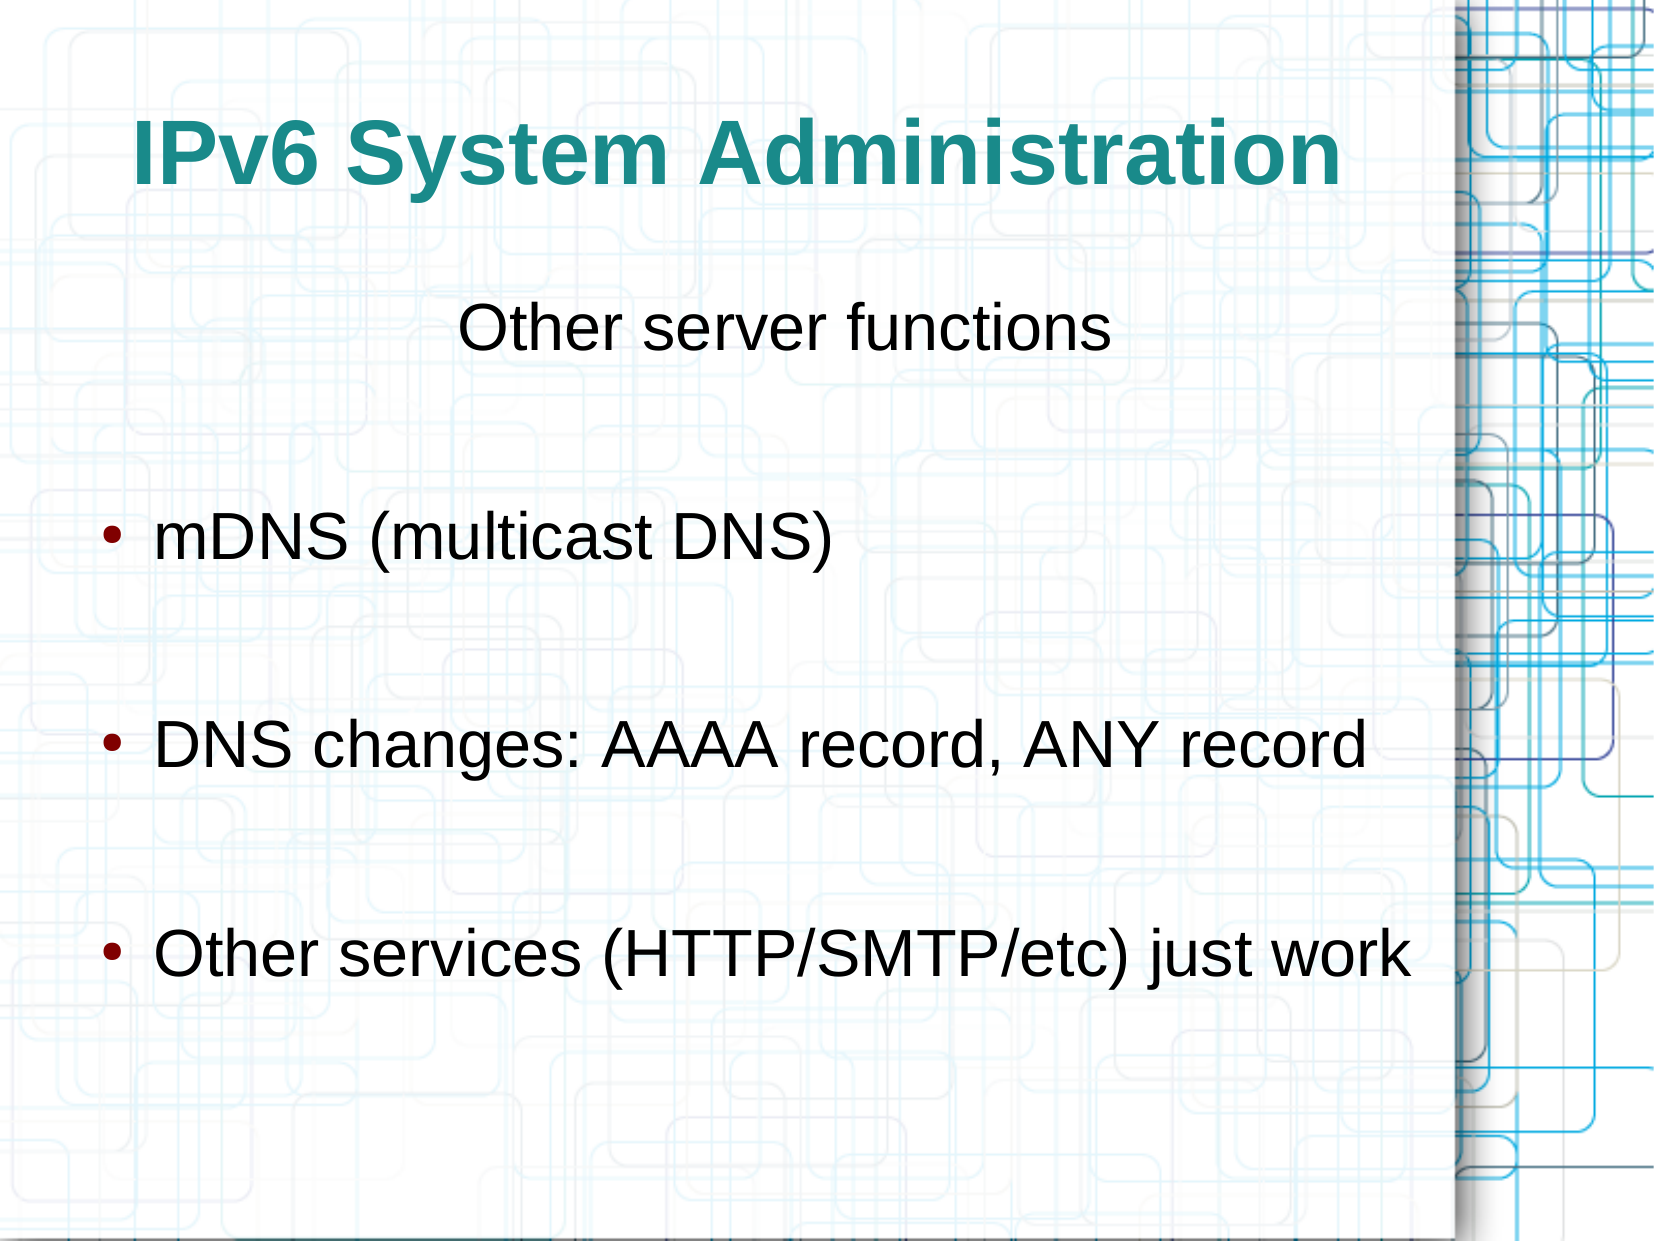

# IPv6 System Administration
Other server functions
mDNS (multicast DNS)
DNS changes: AAAA record, ANY record
Other services (HTTP/SMTP/etc) just work